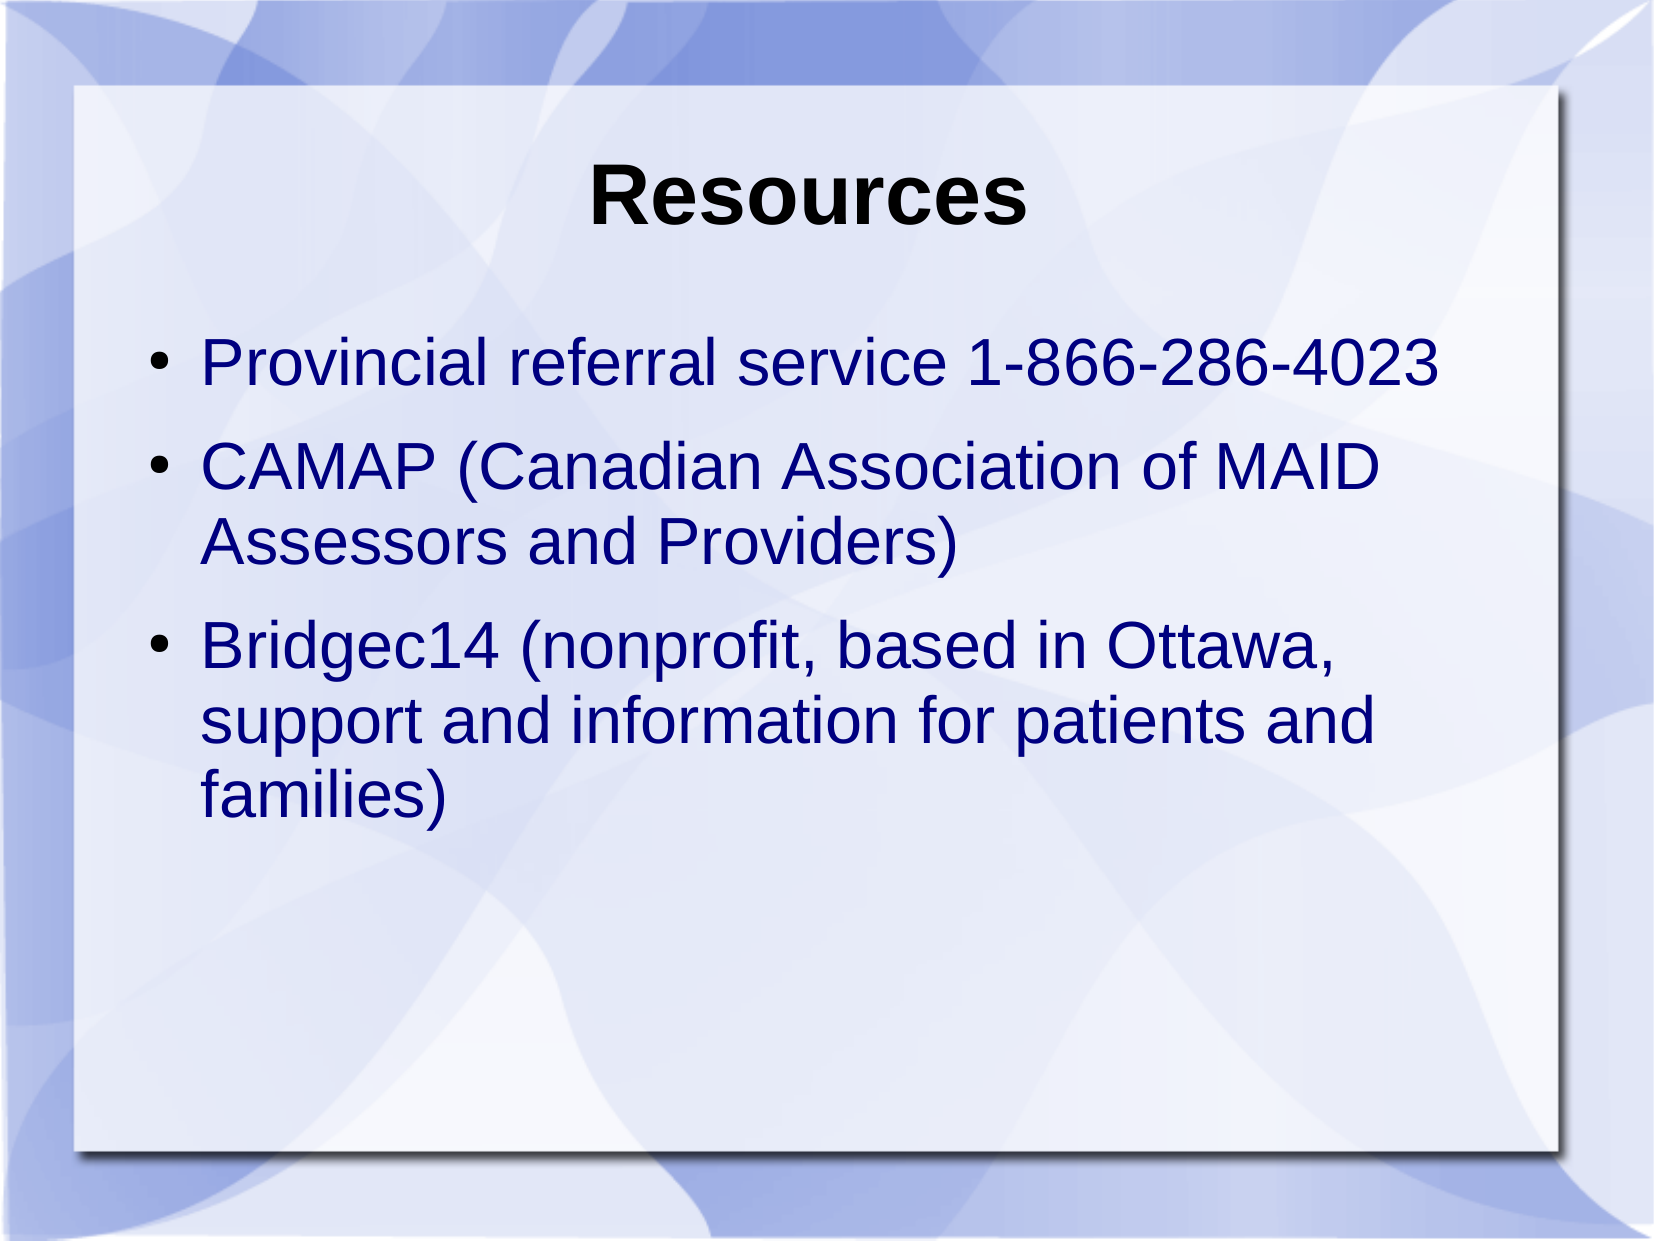

# Resources
Provincial referral service 1-866-286-4023
CAMAP (Canadian Association of MAID Assessors and Providers)
Bridgec14 (nonprofit, based in Ottawa, support and information for patients and families)